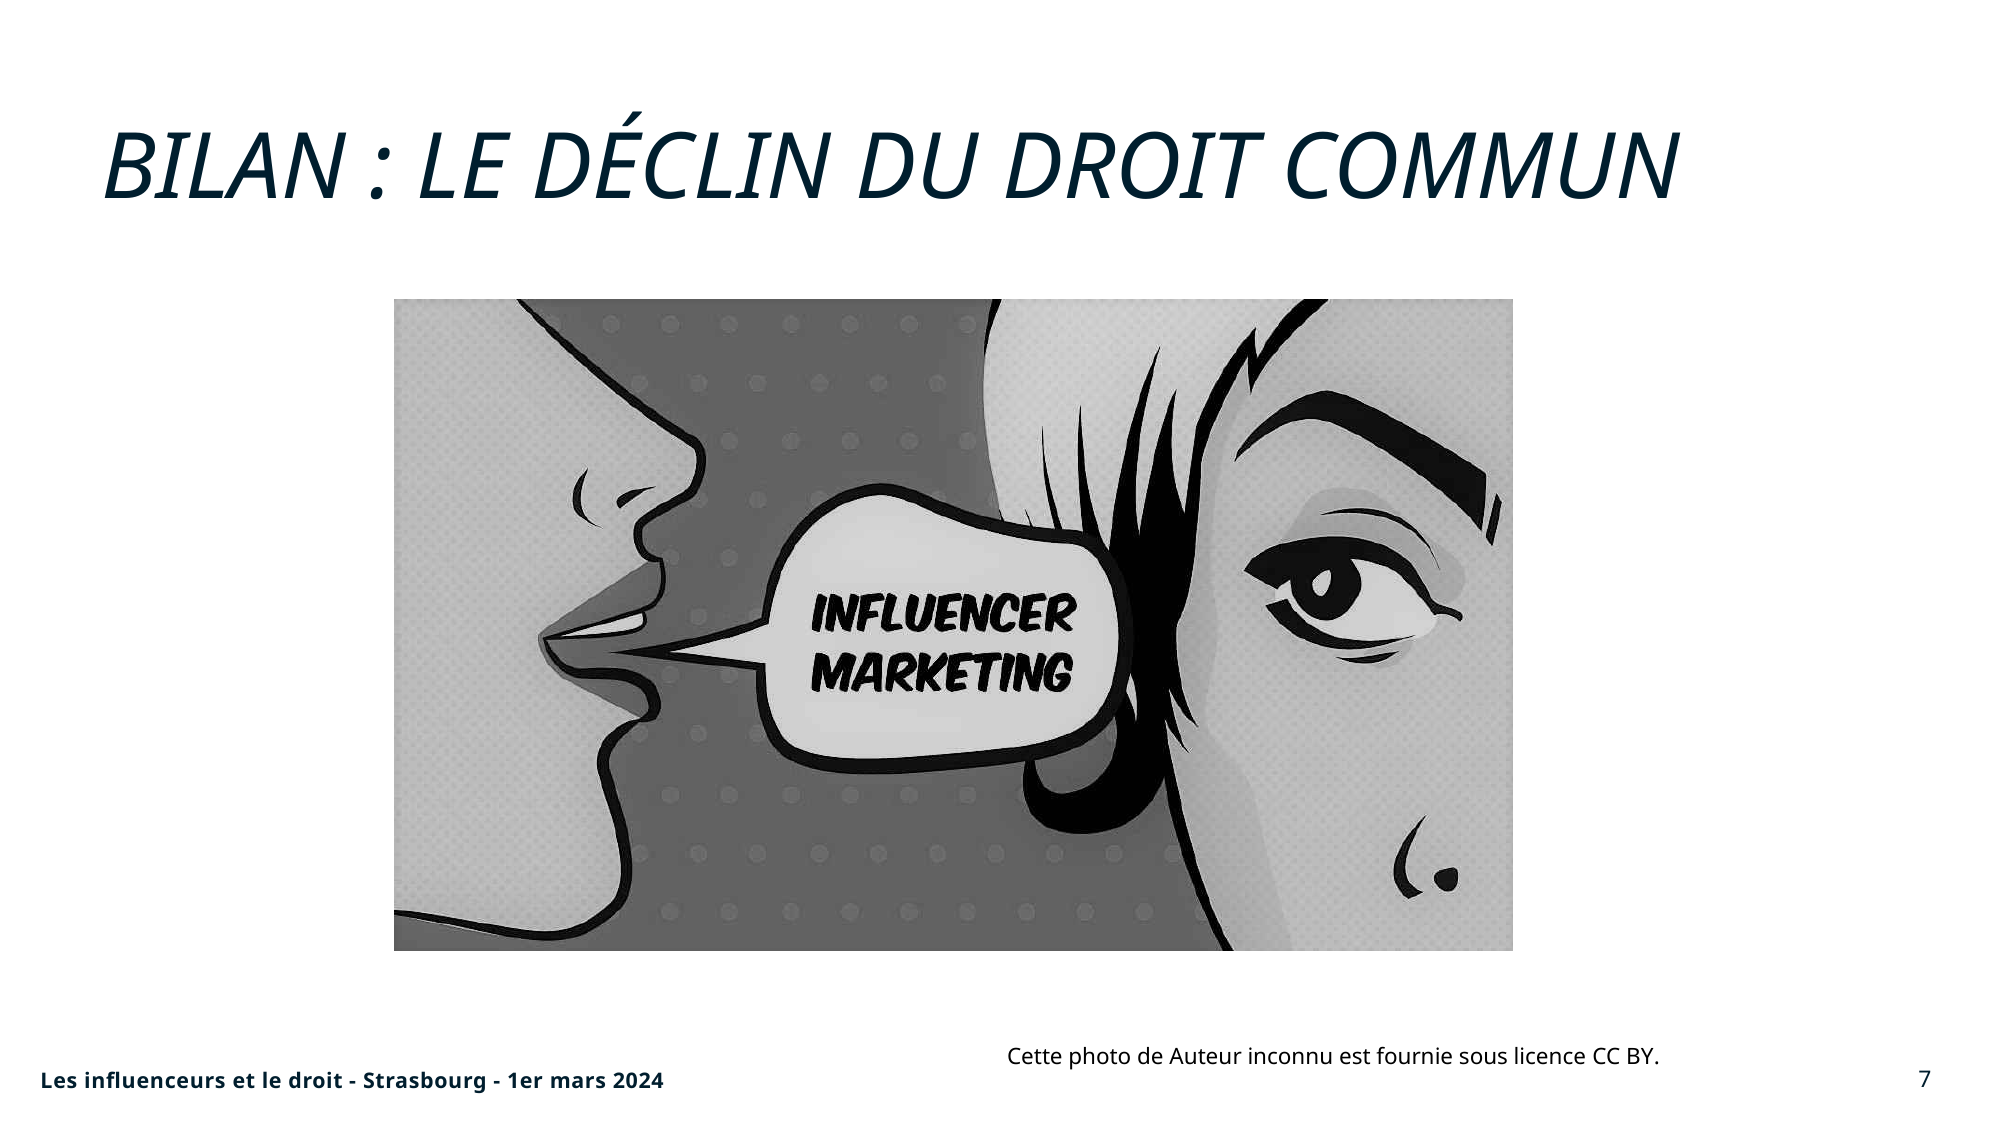

# Bilan : le déclin du droit commun
Cette photo de Auteur inconnu est fournie sous licence CC BY.
Les influenceurs et le droit - Strasbourg - 1er mars 2024